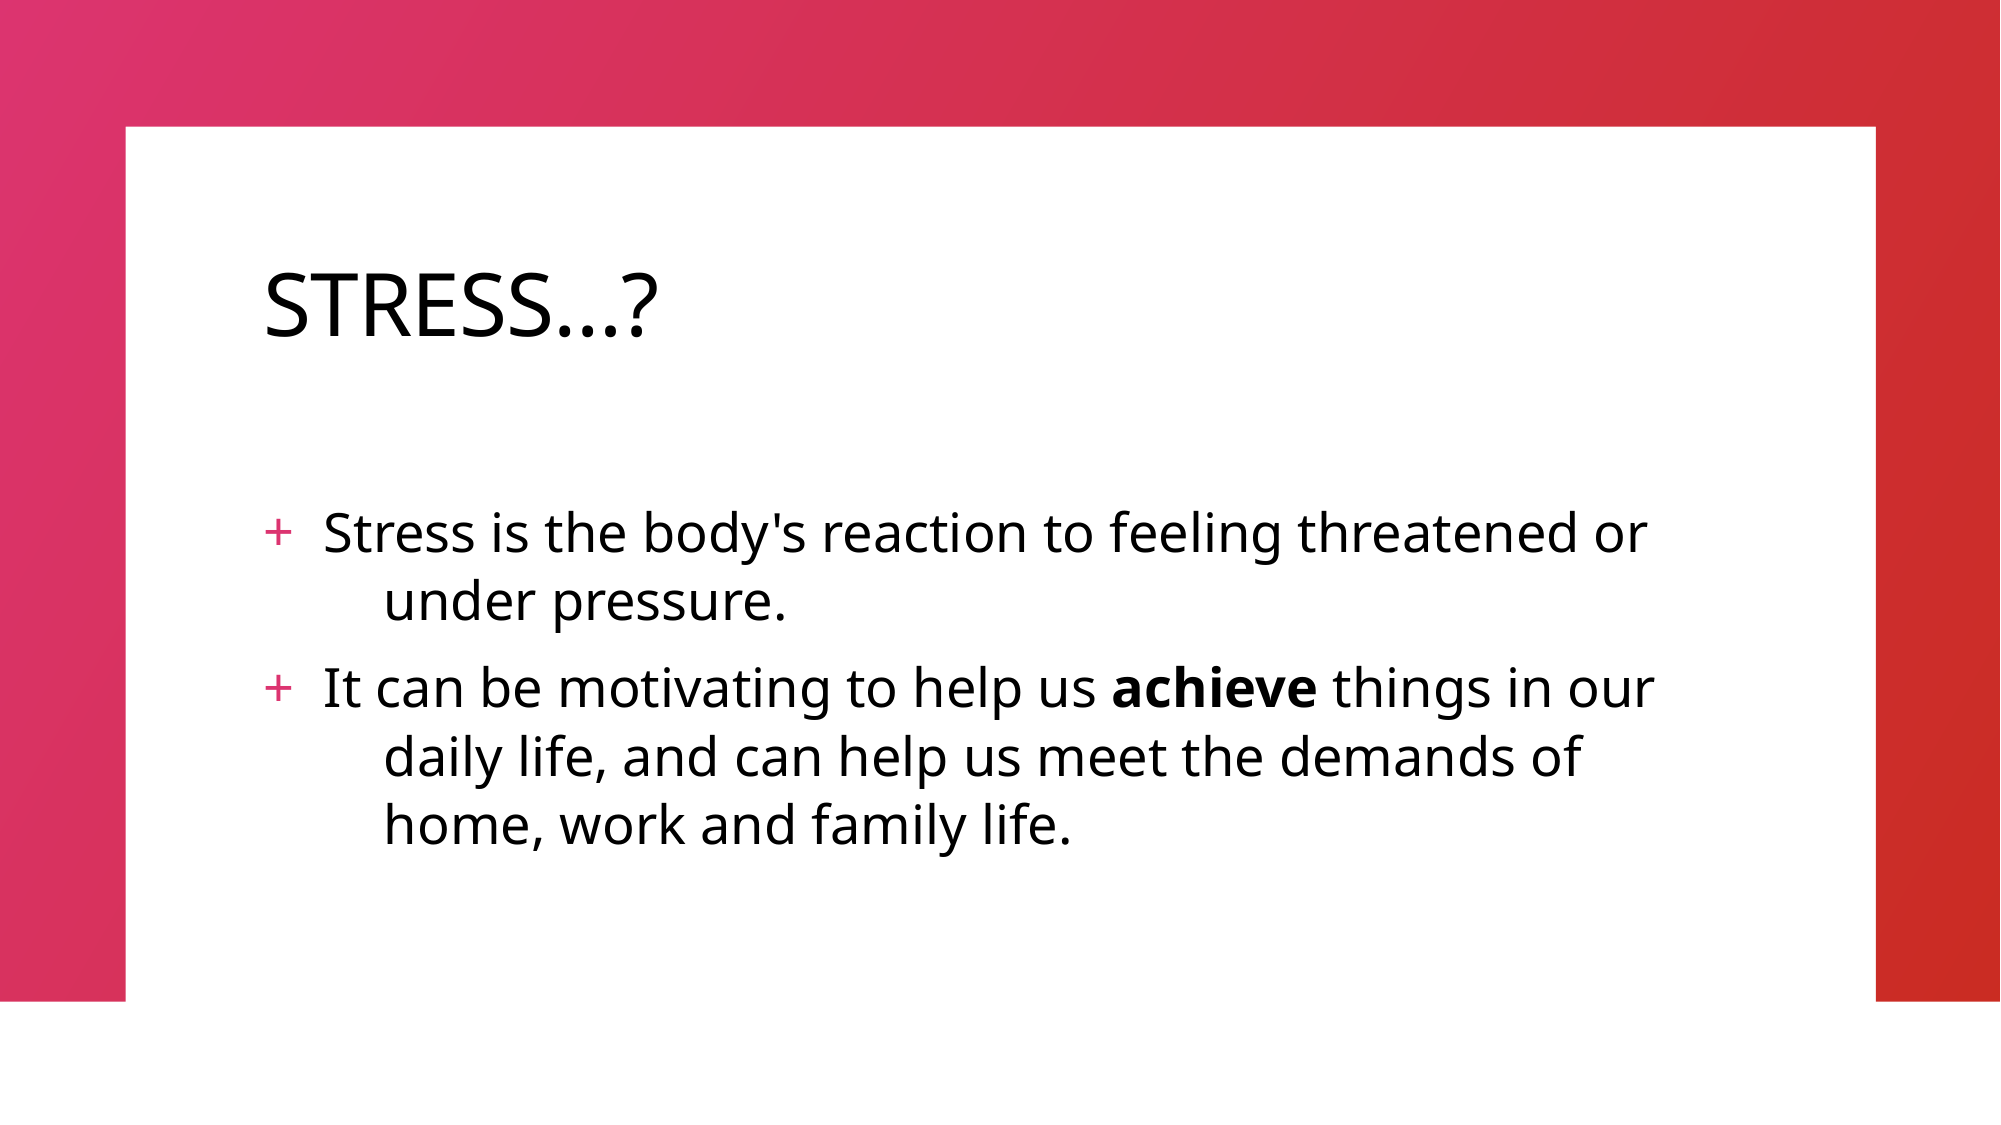

# STRESS…?
Stress is the body's reaction to feeling threatened or under pressure.
It can be motivating to help us achieve things in our daily life, and can help us meet the demands of home, work and family life.